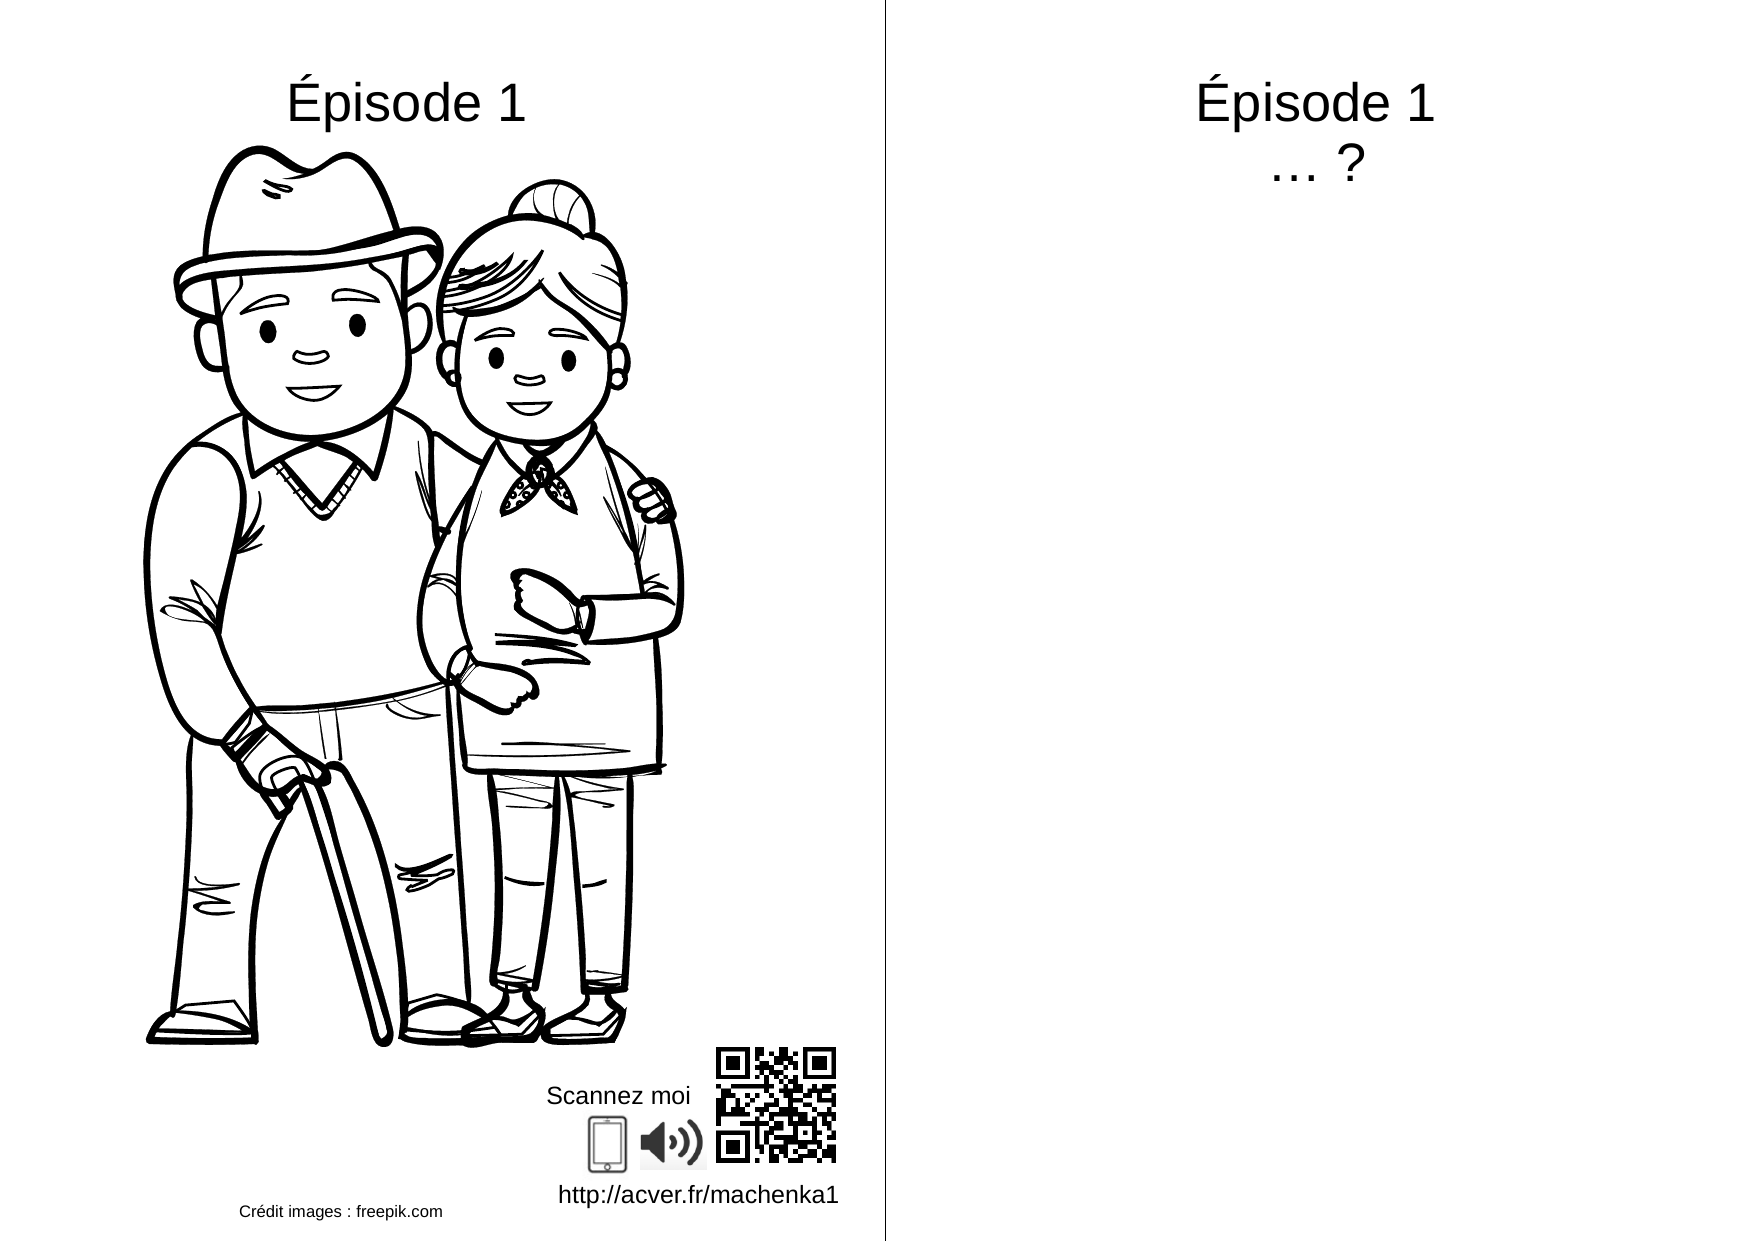

Épisode 1
Épisode 1
… ?
Scannez moi
http://acver.fr/machenka1
Crédit images : freepik.com